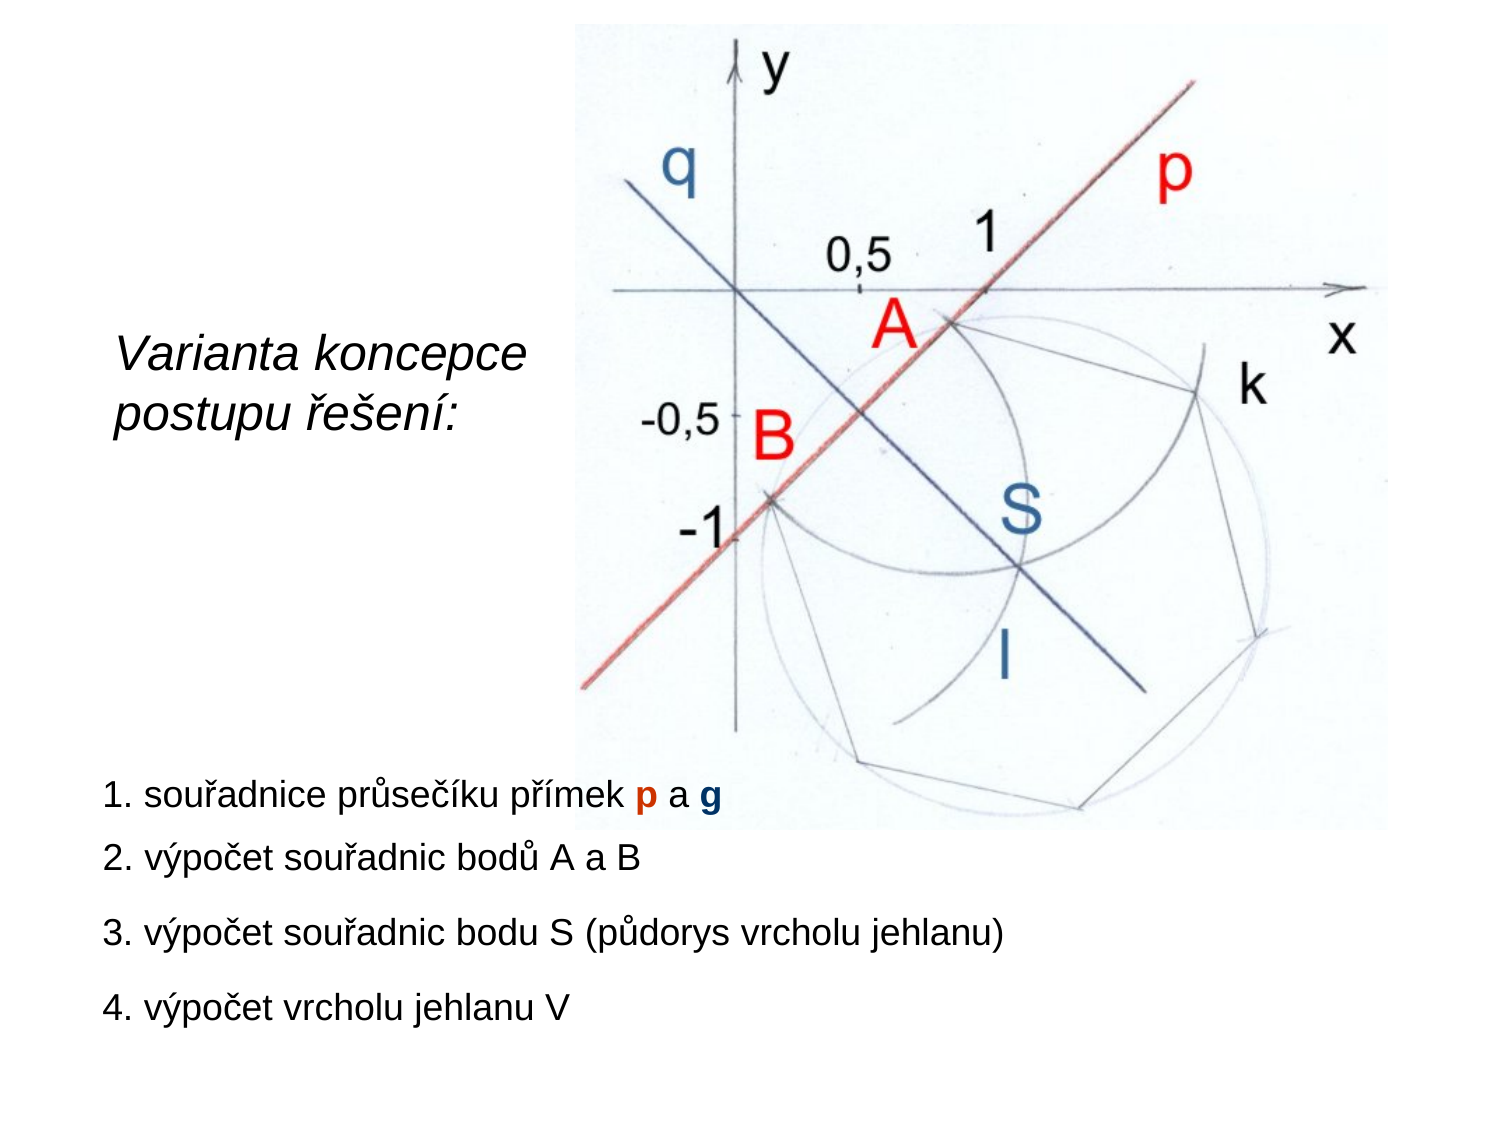

Varianta koncepce postupu řešení:
1. souřadnice průsečíku přímek p a g
2. výpočet souřadnic bodů A a B
3. výpočet souřadnic bodu S (půdorys vrcholu jehlanu)
4. výpočet vrcholu jehlanu V